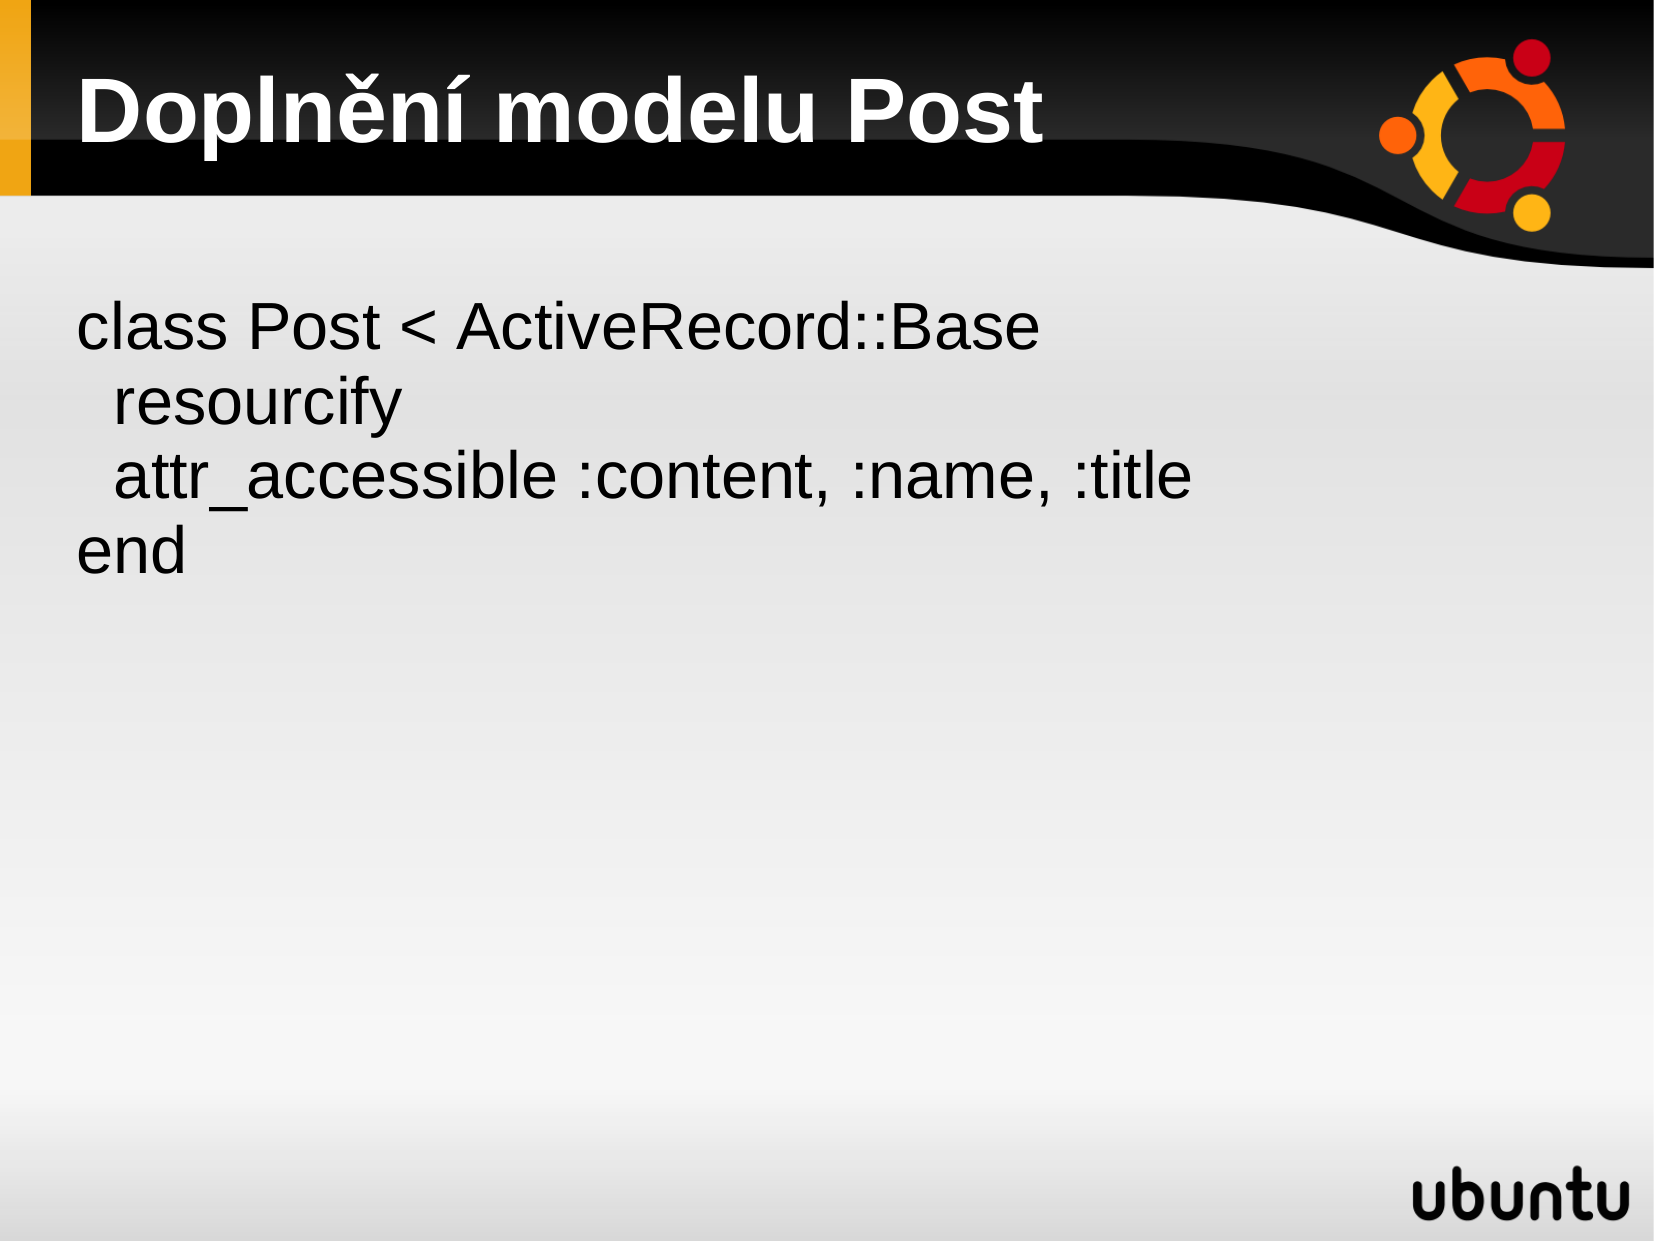

# Doplnění modelu Post
class Post < ActiveRecord::Base
 resourcify
 attr_accessible :content, :name, :title
end